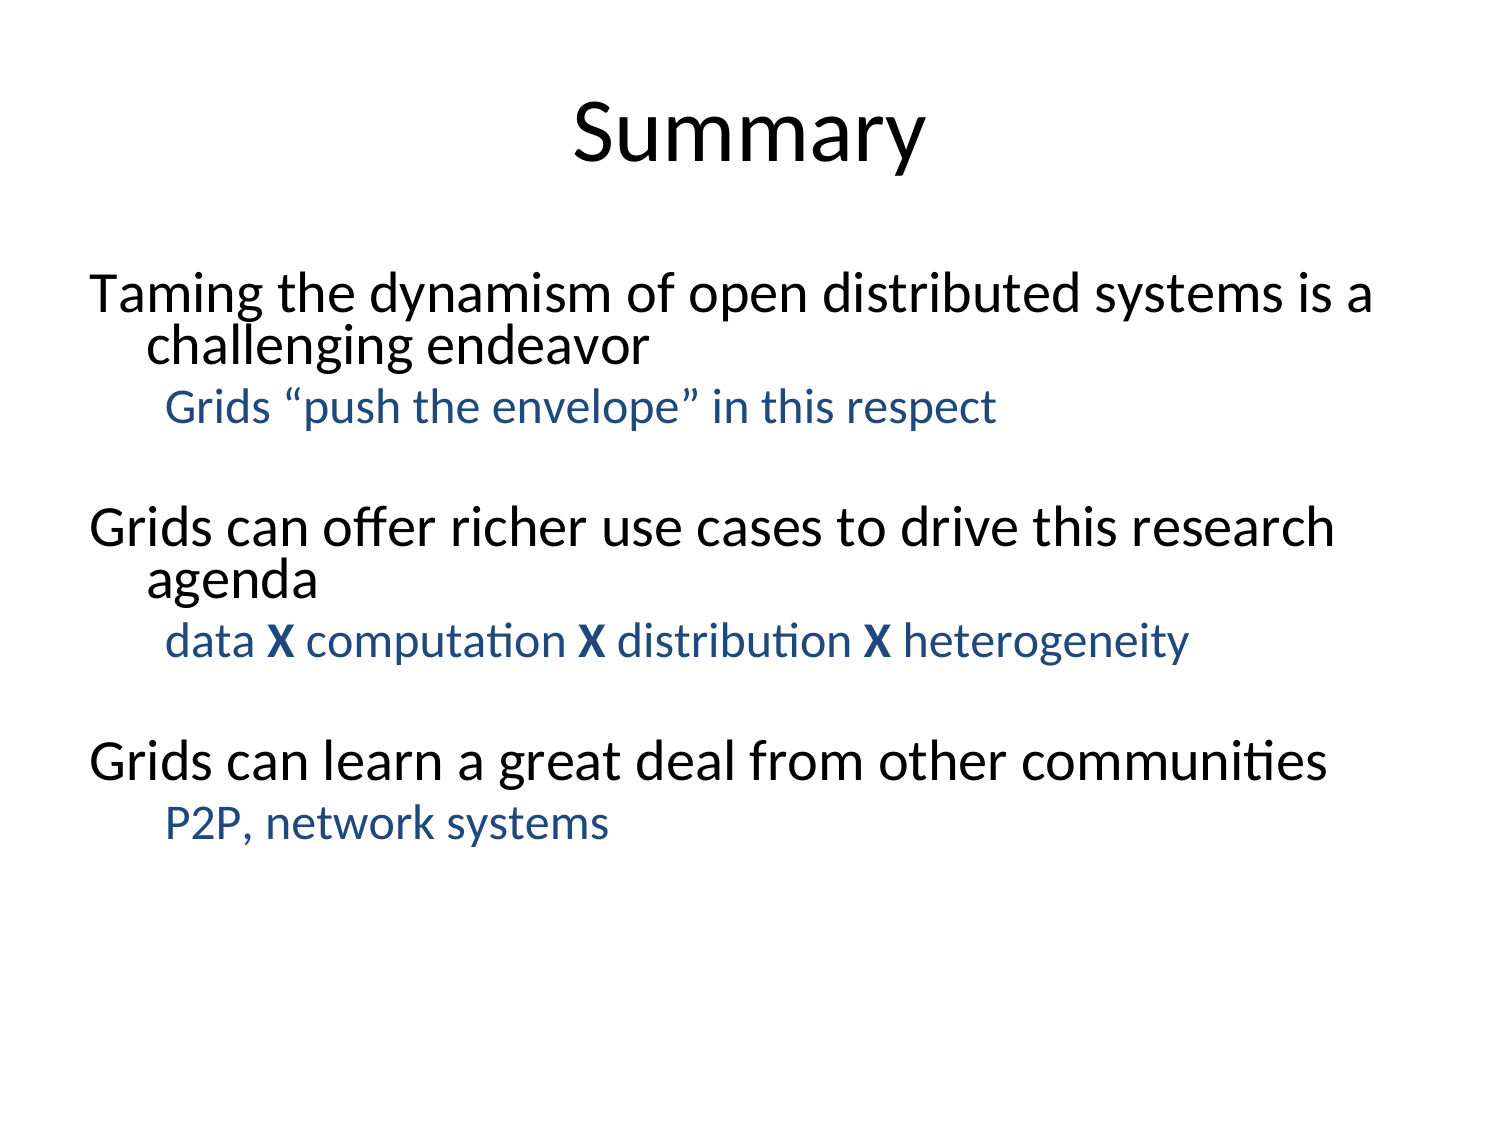

# Summary
Taming the dynamism of open distributed systems is a challenging endeavor
Grids “push the envelope” in this respect
Grids can offer richer use cases to drive this research agenda
data X computation X distribution X heterogeneity
Grids can learn a great deal from other communities
P2P, network systems